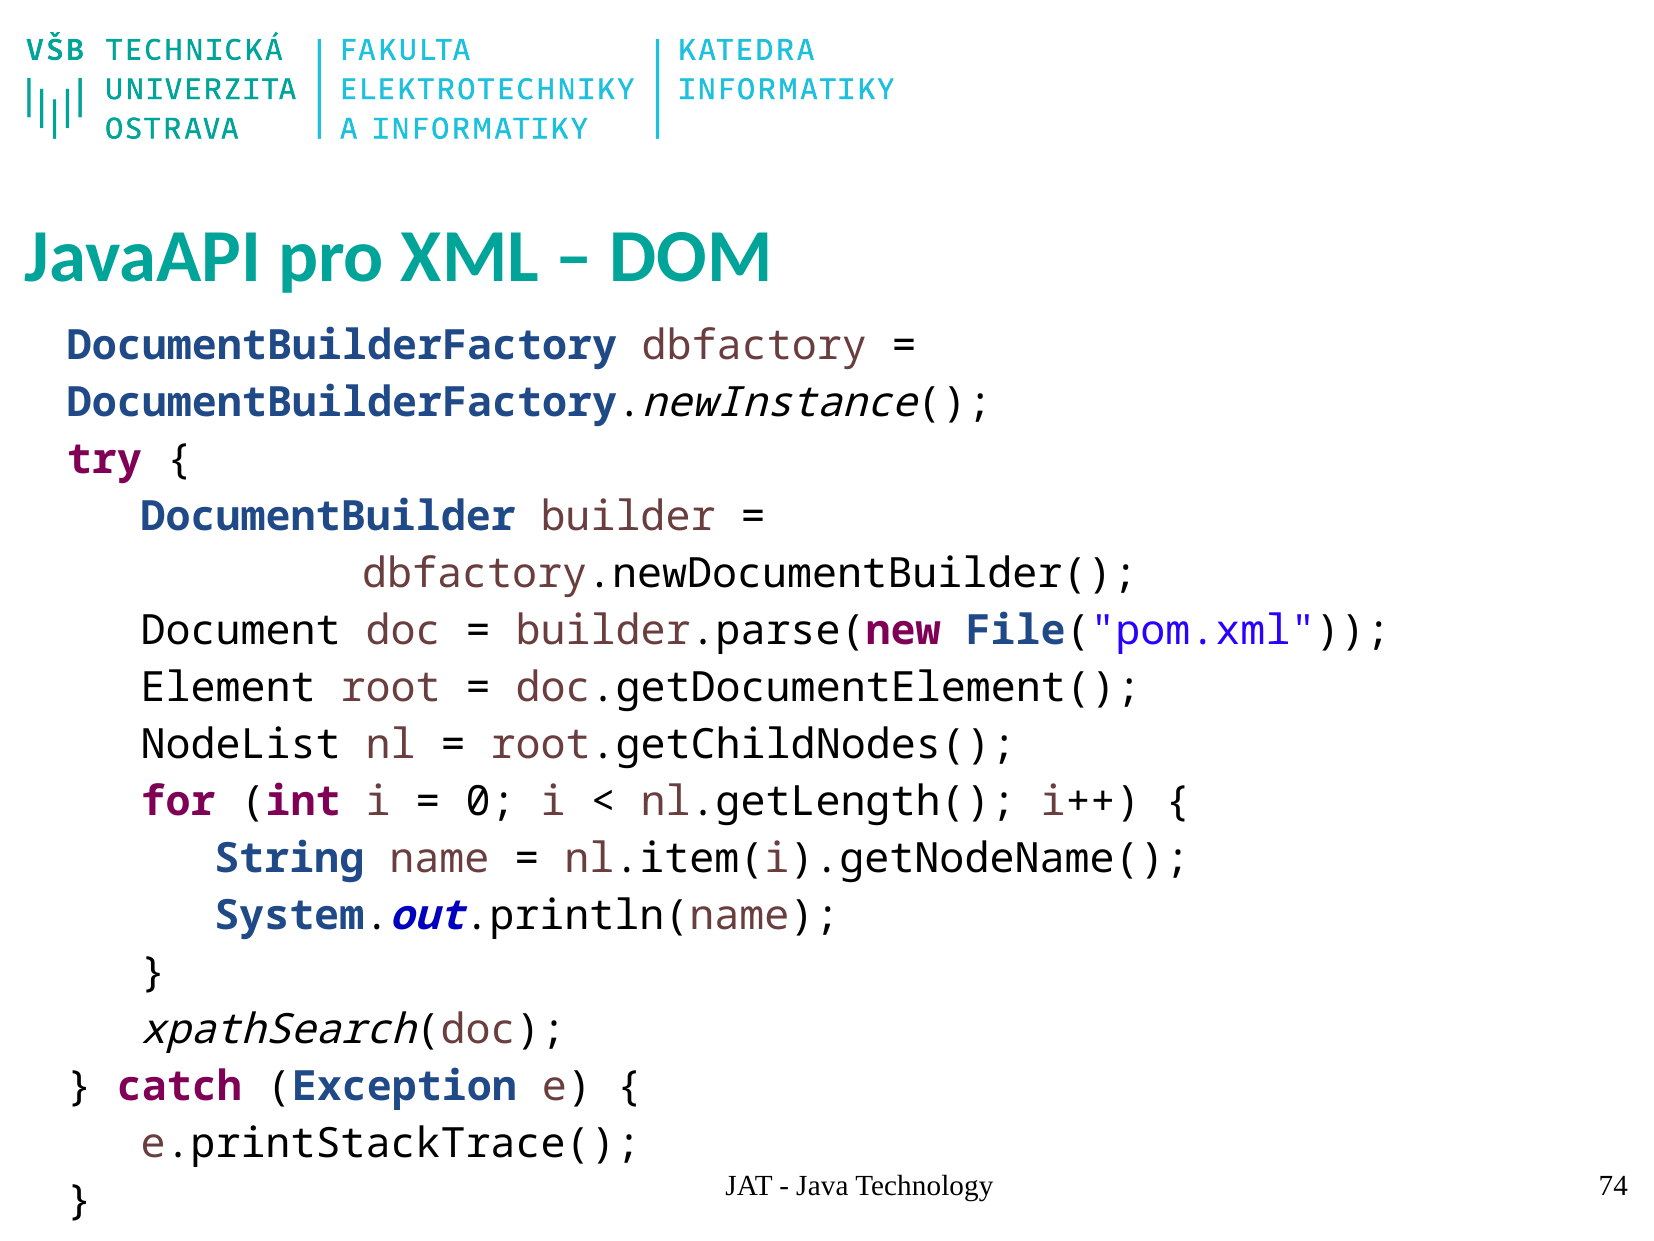

# JavaAPI pro XML – DOM
DocumentBuilderFactory dbfactory = DocumentBuilderFactory.newInstance();
try {
	DocumentBuilder builder =
				dbfactory.newDocumentBuilder();
	Document doc = builder.parse(new File("pom.xml"));
	Element root = doc.getDocumentElement();
	NodeList nl = root.getChildNodes();
	for (int i = 0; i < nl.getLength(); i++) {
		String name = nl.item(i).getNodeName();
		System.out.println(name);
	}
	xpathSearch(doc);
} catch (Exception e) {
	e.printStackTrace();
}
JAT - Java Technology
74